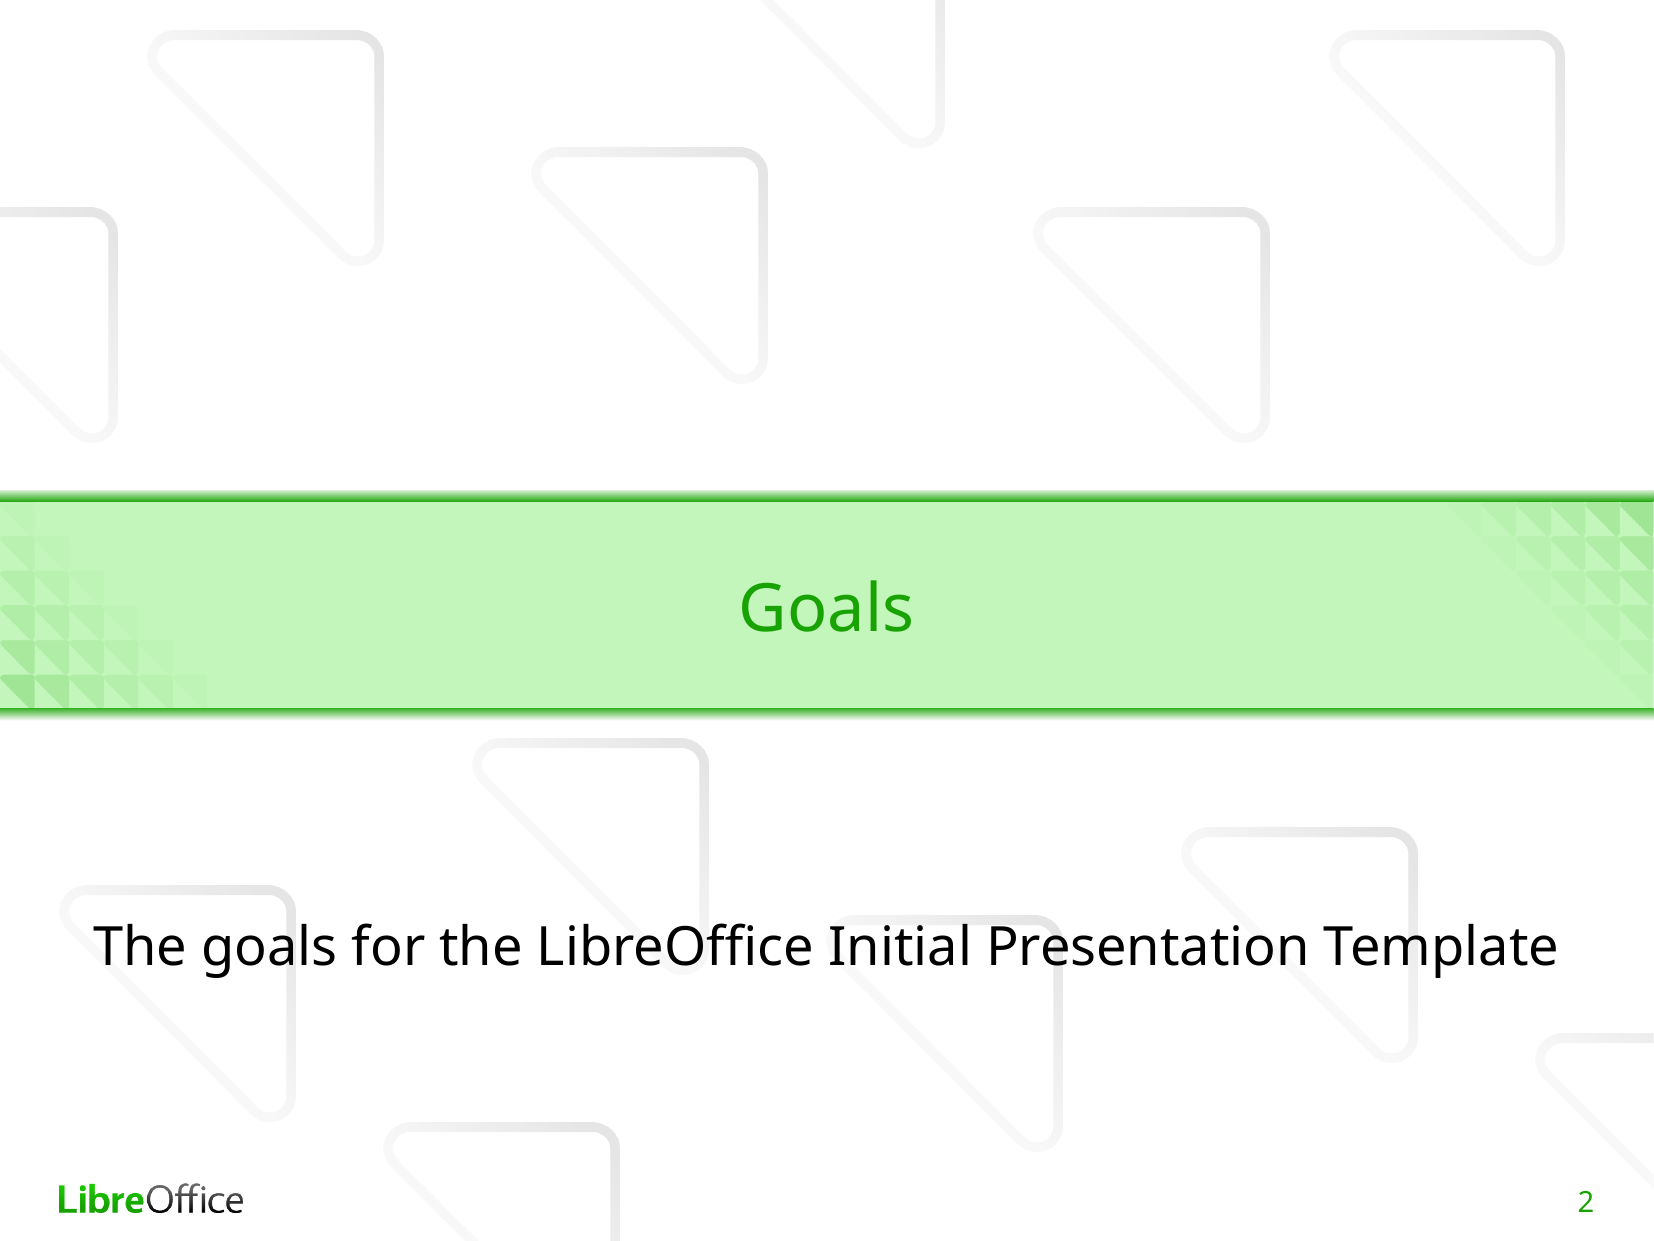

# Goals
The goals for the LibreOffice Initial Presentation Template
2